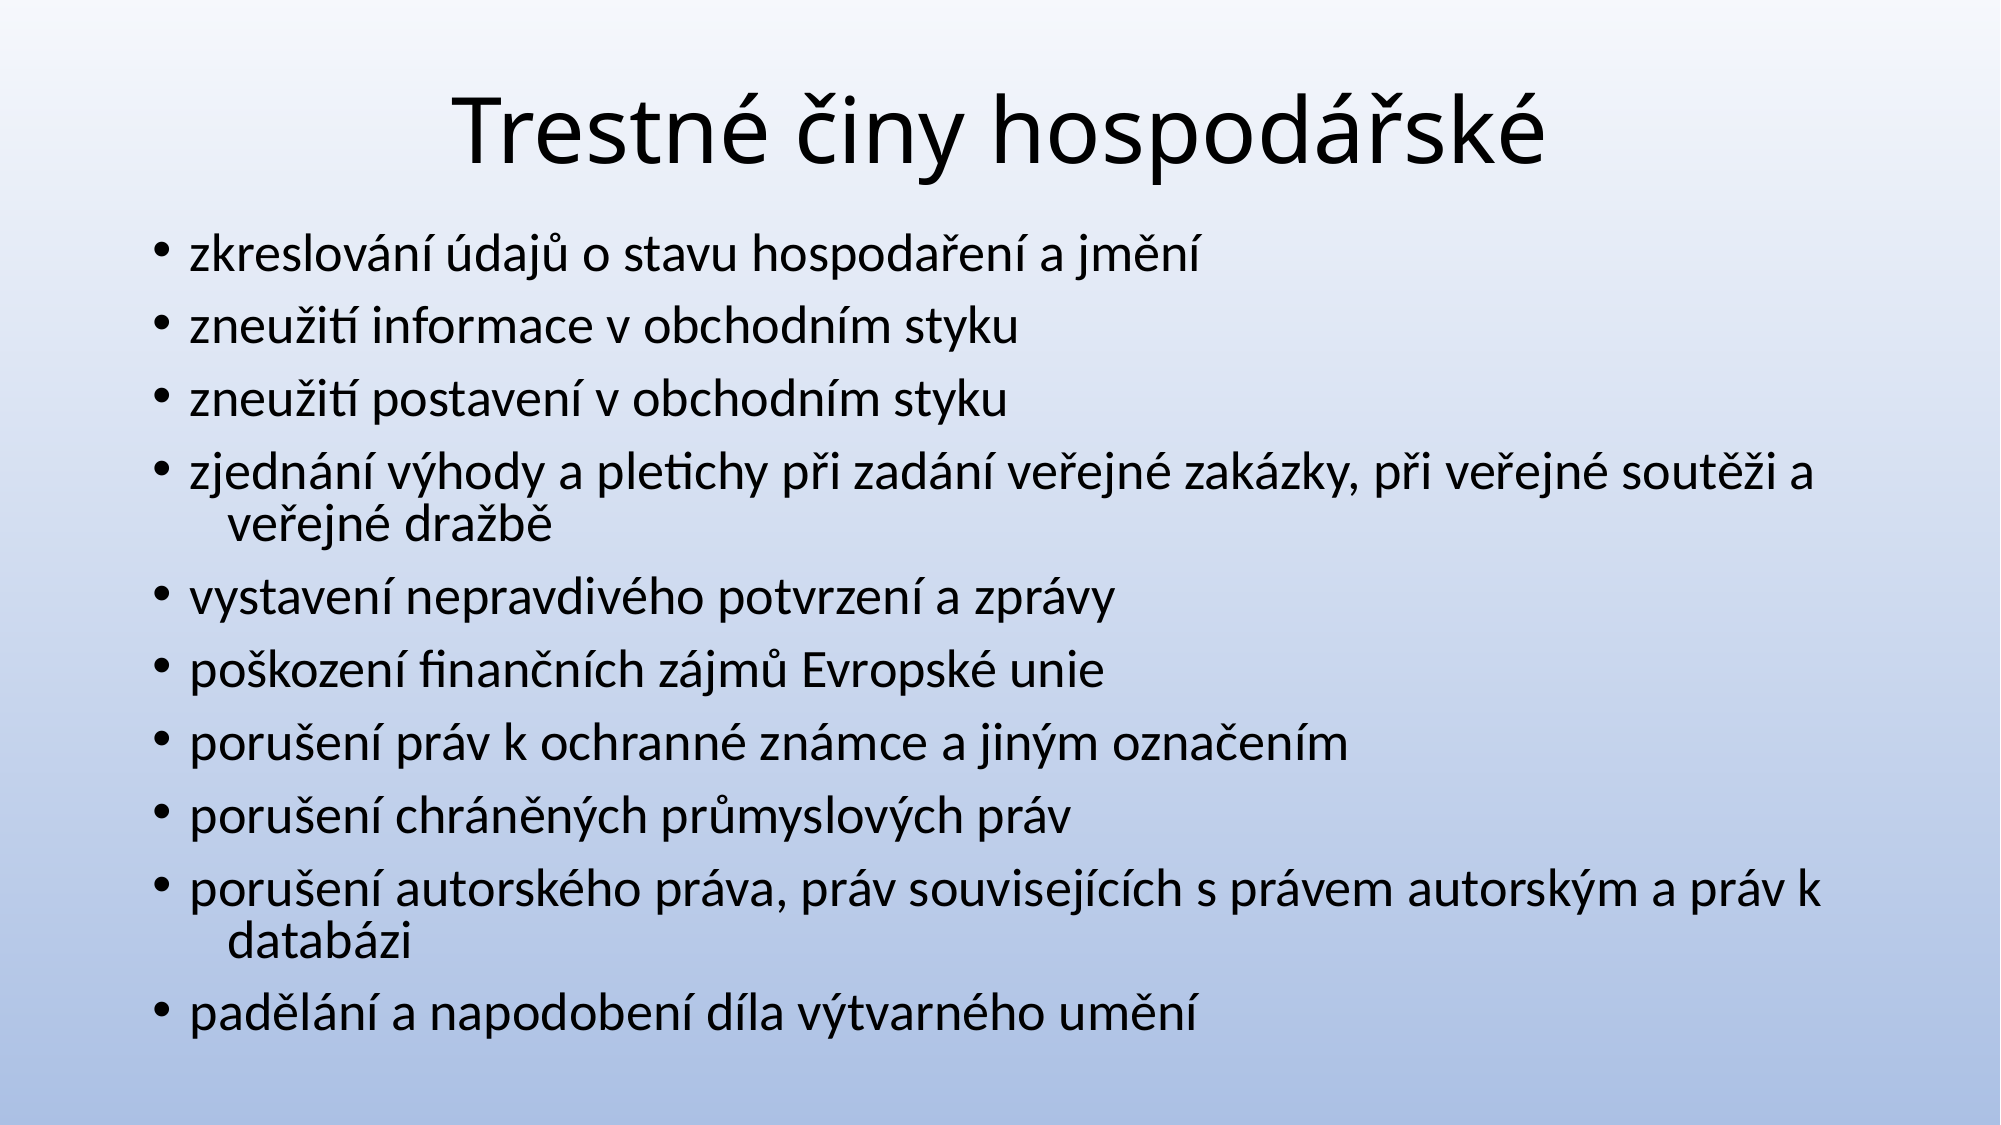

# Trestné činy hospodářské
zkreslování údajů o stavu hospodaření a jmění
zneužití informace v obchodním styku
zneužití postavení v obchodním styku
zjednání výhody a pletichy při zadání veřejné zakázky, při veřejné soutěži a veřejné dražbě
vystavení nepravdivého potvrzení a zprávy
poškození finančních zájmů Evropské unie
porušení práv k ochranné známce a jiným označením
porušení chráněných průmyslových práv
porušení autorského práva, práv souvisejících s právem autorským a práv k databázi
padělání a napodobení díla výtvarného umění